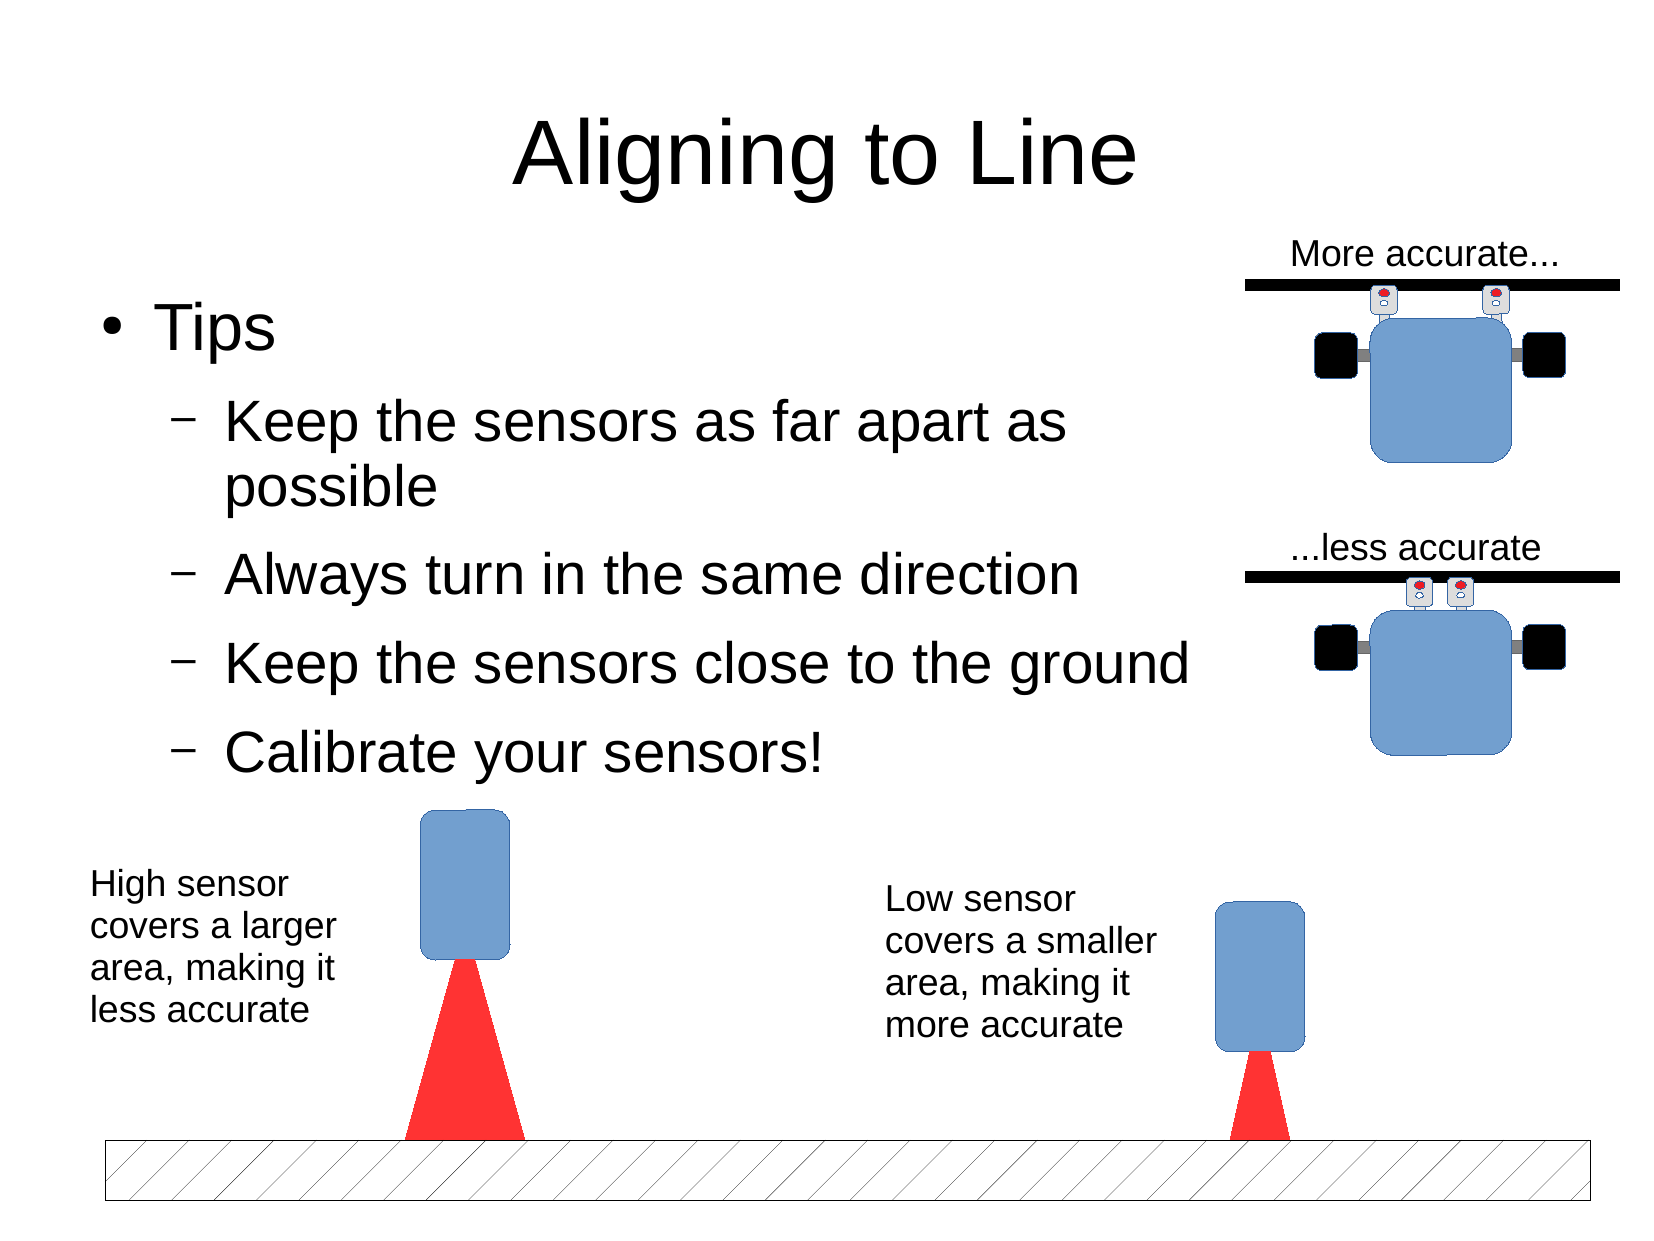

# Aligning to Line
More accurate...
High sensor covers a larger area, making it less accurate
Low sensor covers a smaller area, making it more accurate
Tips
Keep the sensors as far apart as possible
Always turn in the same direction
Keep the sensors close to the ground
Calibrate your sensors!
...less accurate